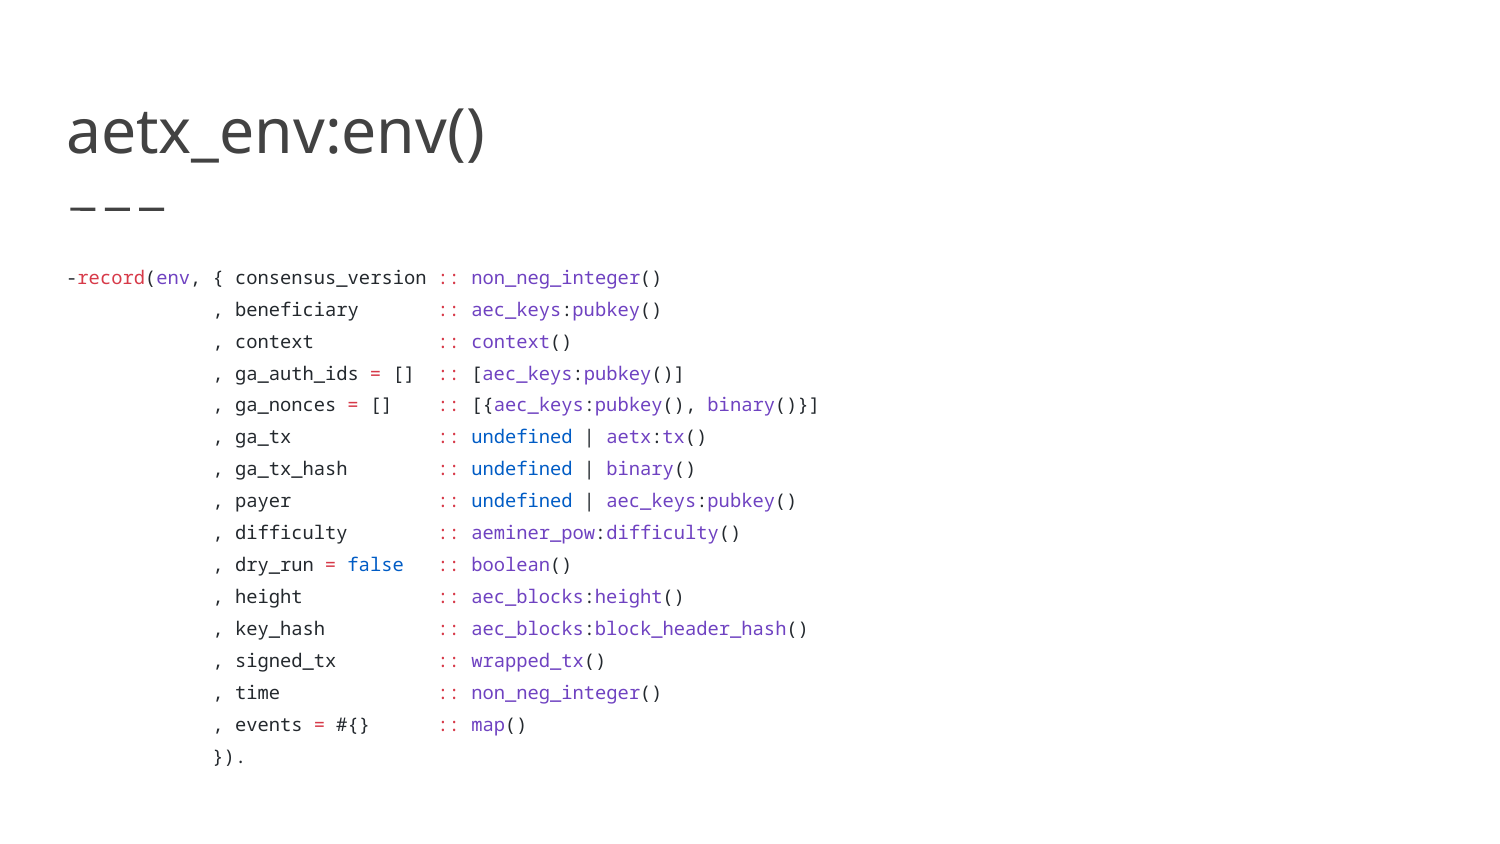

# aetx_env:env()
-record(env, { consensus_version :: non_neg_integer()
 , beneficiary :: aec_keys:pubkey()
 , context :: context()
 , ga_auth_ids = [] :: [aec_keys:pubkey()]
 , ga_nonces = [] :: [{aec_keys:pubkey(), binary()}]
 , ga_tx :: undefined | aetx:tx()
 , ga_tx_hash :: undefined | binary()
 , payer :: undefined | aec_keys:pubkey()
 , difficulty :: aeminer_pow:difficulty()
 , dry_run = false :: boolean()
 , height :: aec_blocks:height()
 , key_hash :: aec_blocks:block_header_hash()
 , signed_tx :: wrapped_tx()
 , time :: non_neg_integer()
 , events = #{} :: map()
 }).